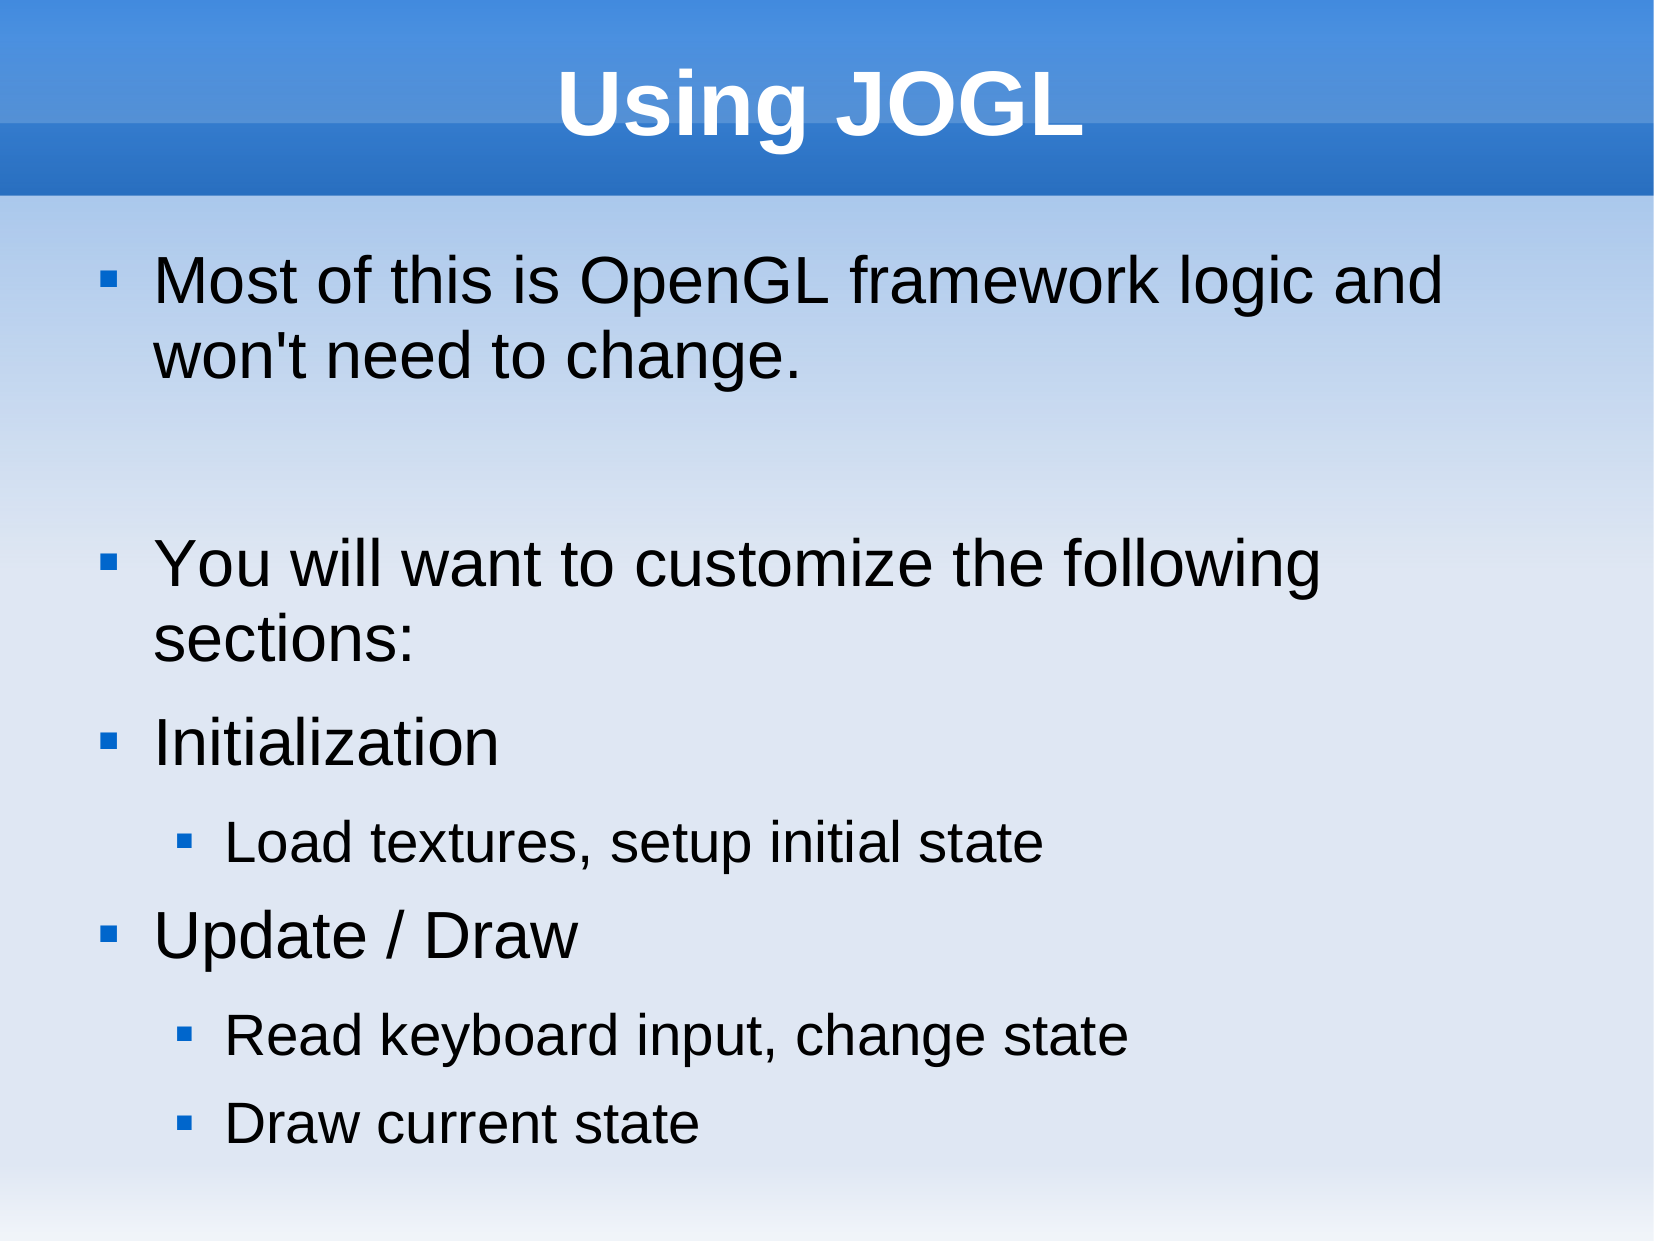

# Using JOGL
Most of this is OpenGL framework logic and won't need to change.
You will want to customize the following sections:
Initialization
Load textures, setup initial state
Update / Draw
Read keyboard input, change state
Draw current state